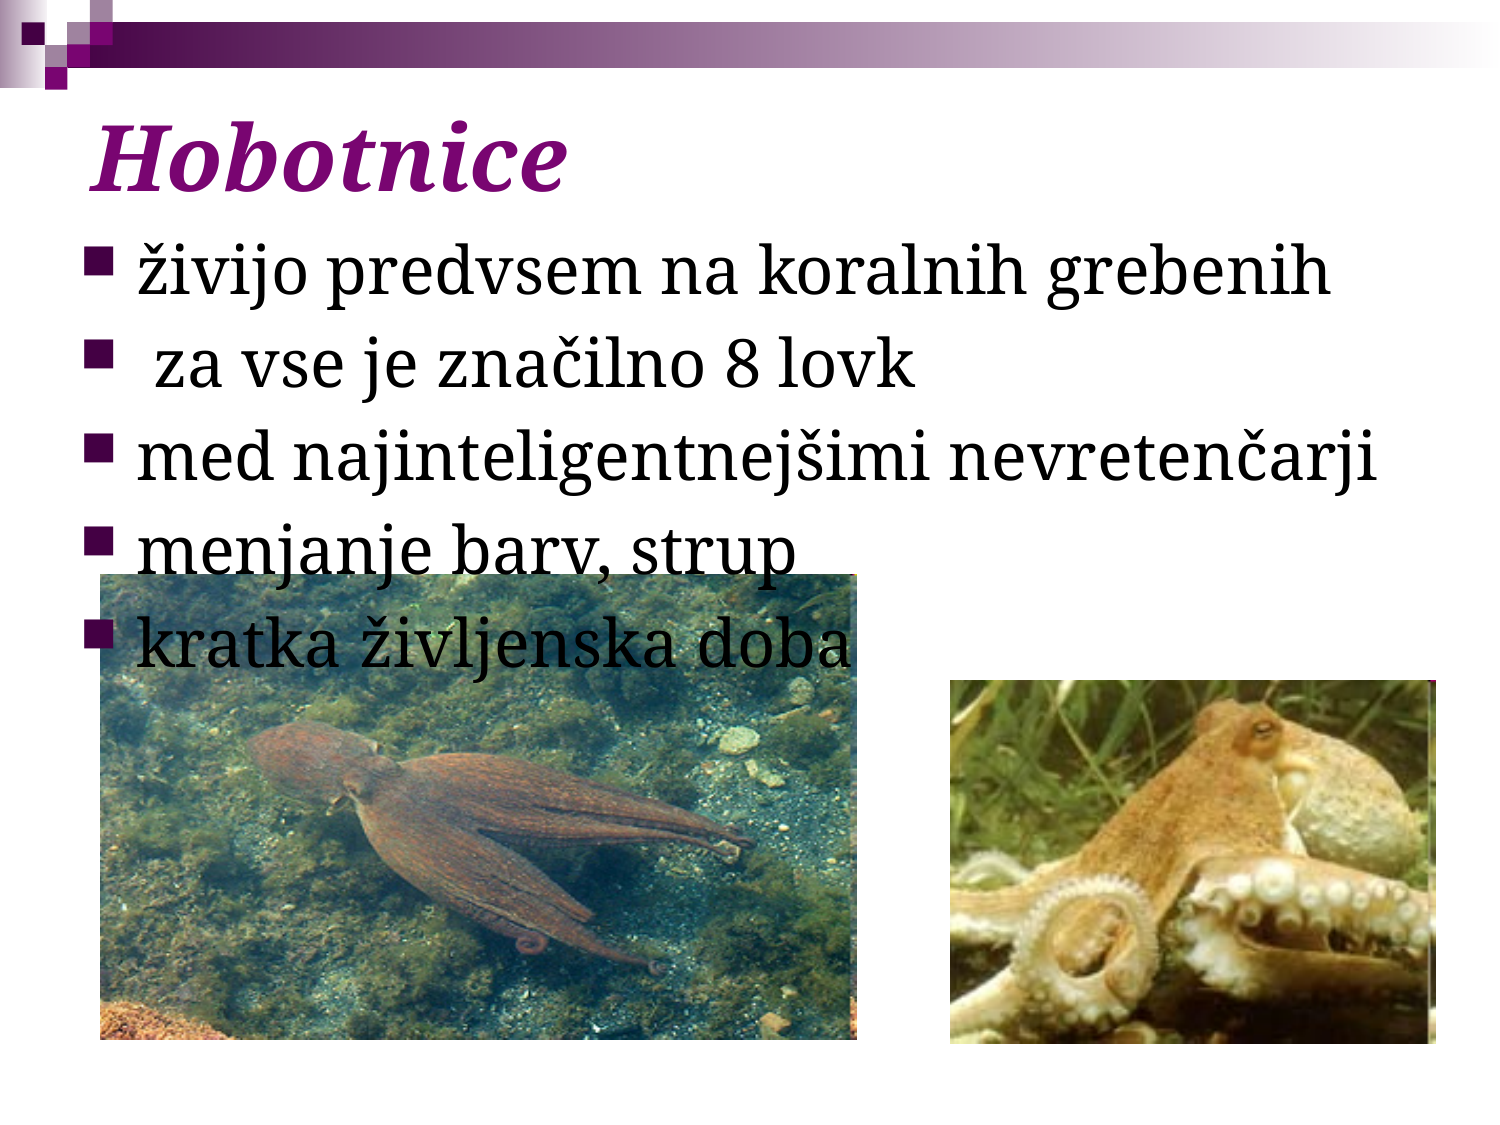

# Hobotnice
živijo predvsem na koralnih grebenih
 za vse je značilno 8 lovk
med najinteligentnejšimi nevretenčarji
menjanje barv, strup
kratka življenska doba